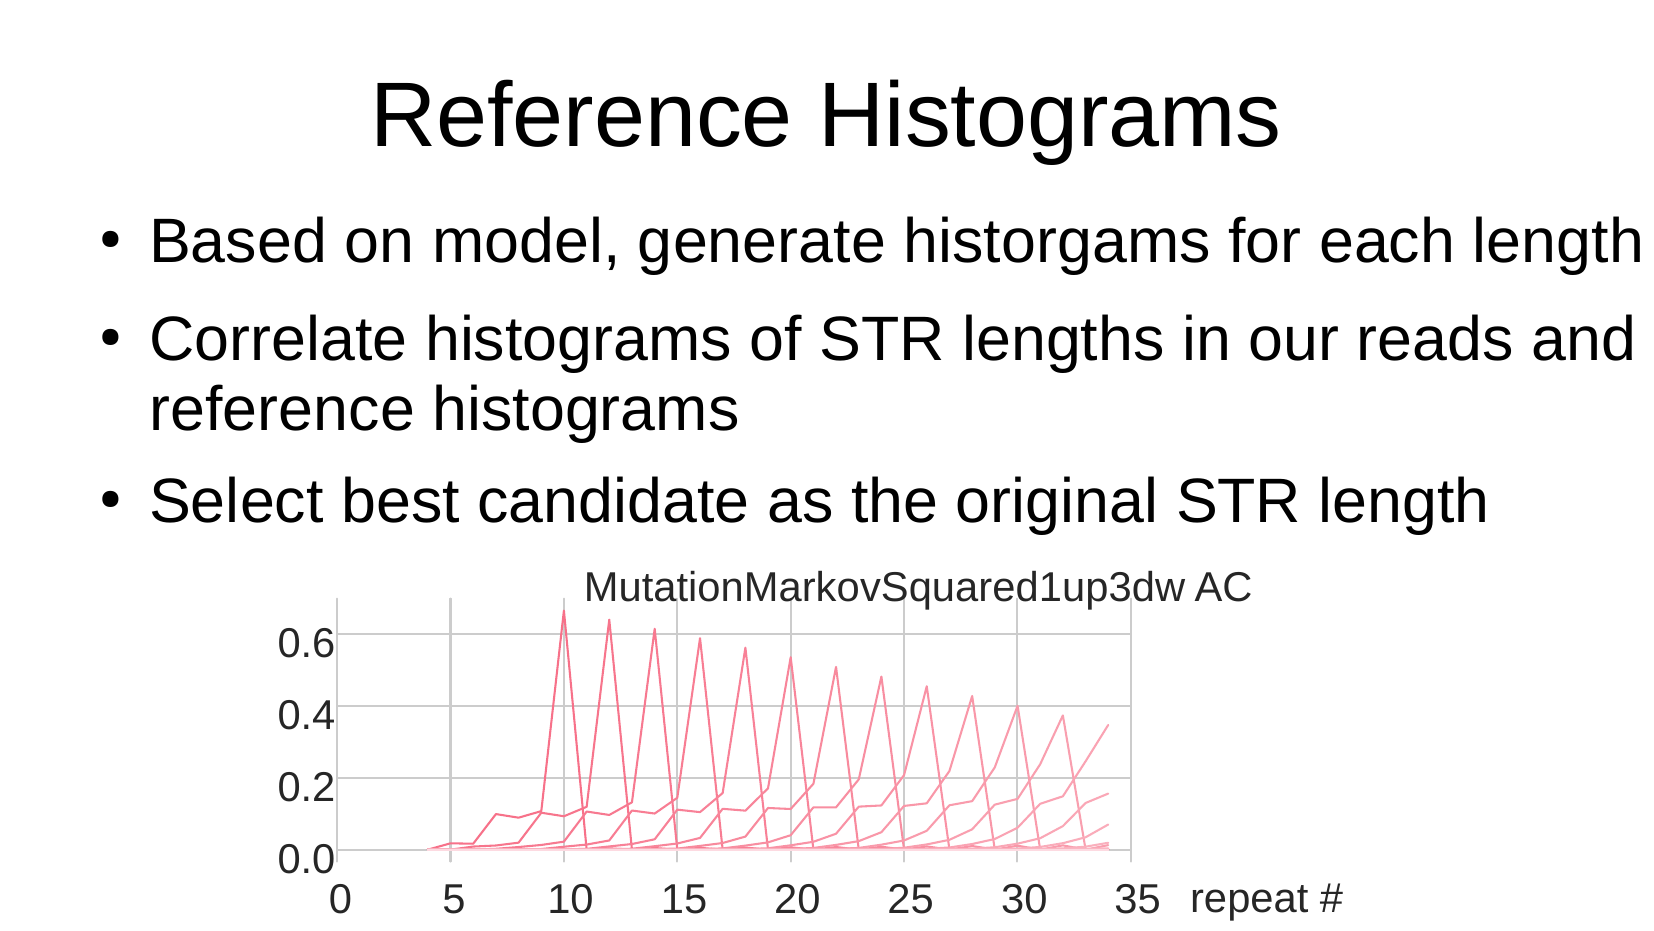

# Reference Histograms
Based on model, generate historgams for each length
Correlate histograms of STR lengths in our reads and reference histograms
Select best candidate as the original STR length
MutationMarkovSquared1up3dw AC
0.6
0.4
0.2
0.0
repeat #
0
5
10
15
20
25
30
35